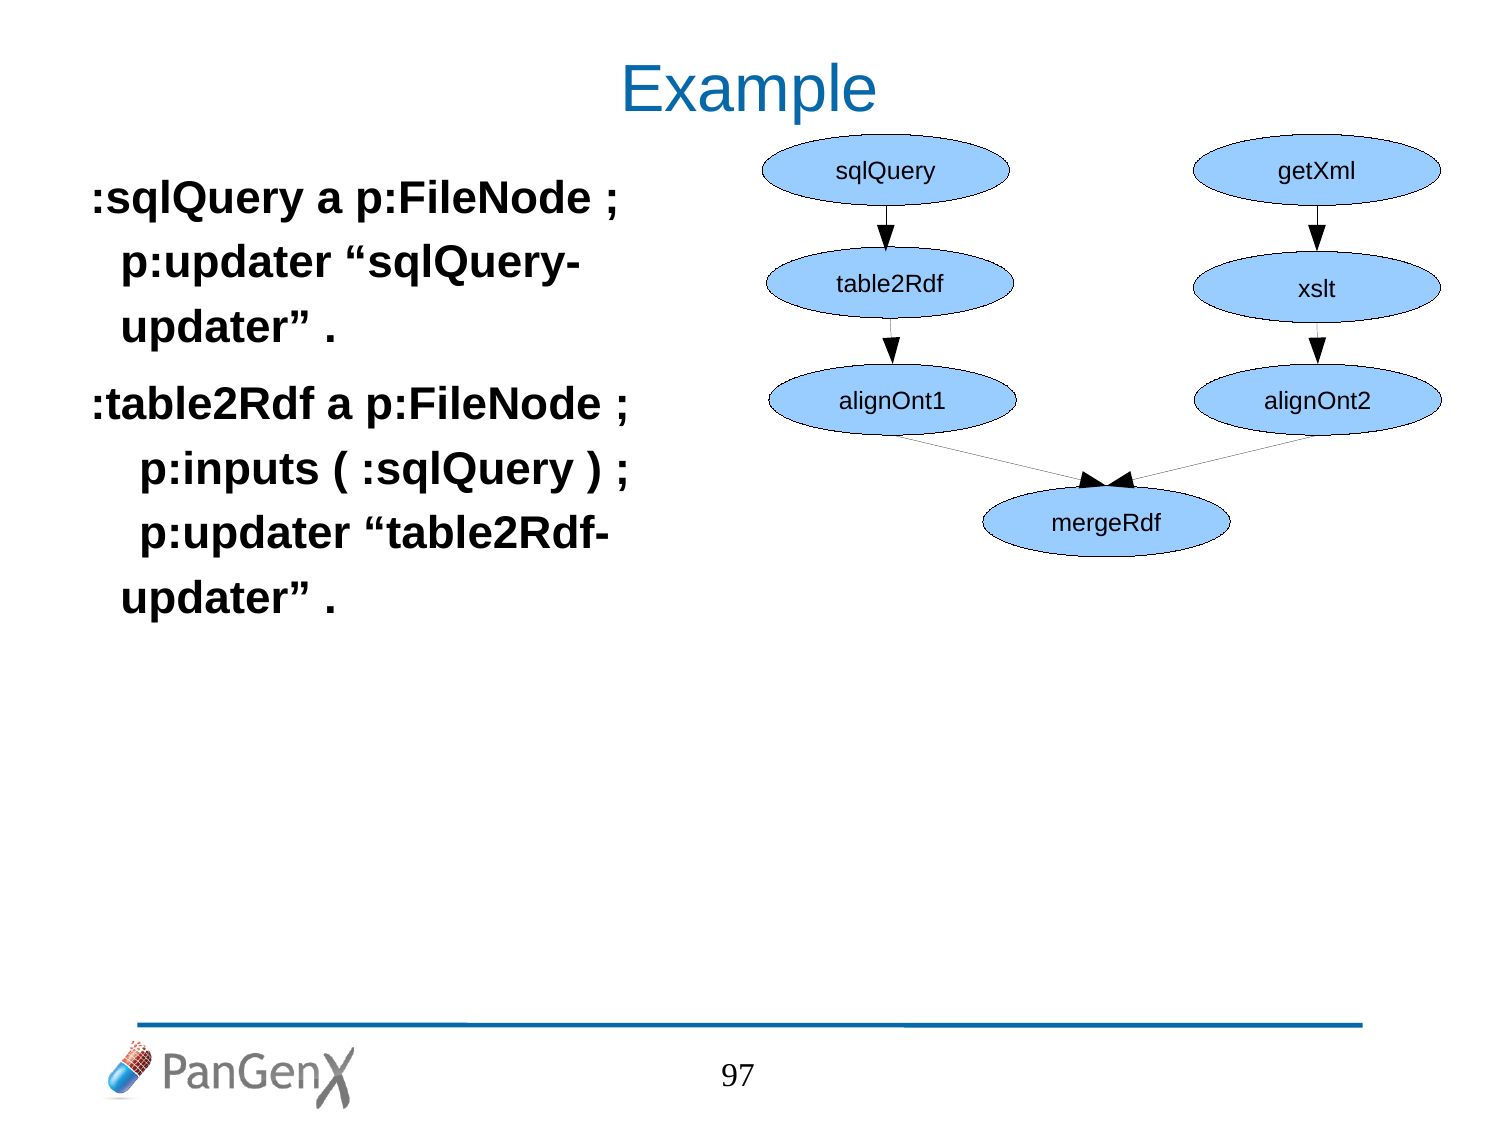

# Example
sqlQuery
getXml
:sqlQuery a p:FileNode ;
p:updater “sqlQuery-updater” .
:table2Rdf a p:FileNode ;
	p:inputs ( :sqlQuery ) ;
	p:updater “table2Rdf-updater” .
table2Rdf
xslt
alignOnt1
alignOnt2
mergeRdf
97